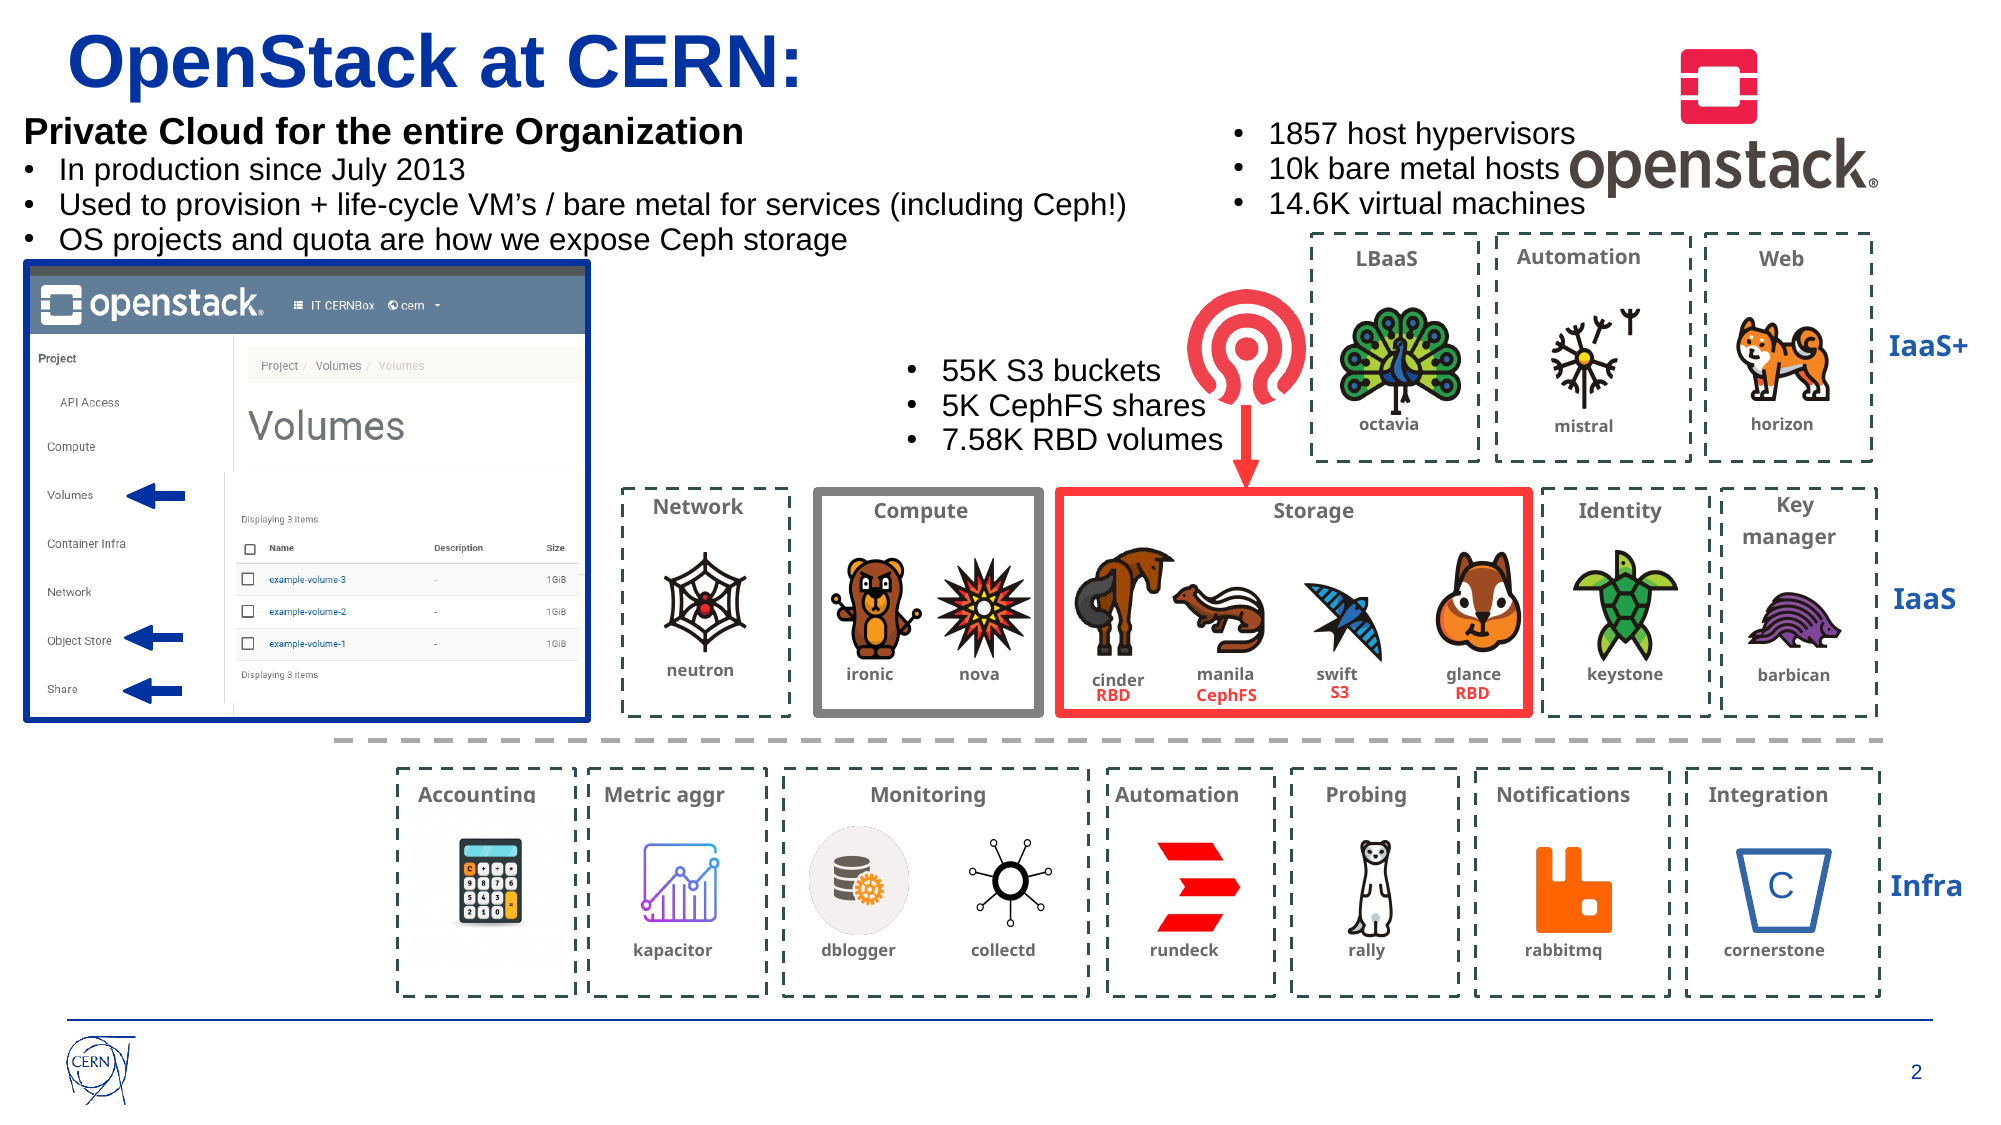

OpenStack at CERN:
Private Cloud for the entire Organization
In production since July 2013
Used to provision + life-cycle VM’s / bare metal for services (including Ceph!)
OS projects and quota are how we expose Ceph storage
1857 host hypervisors
10k bare metal hosts
14.6K virtual machines
Automation
LBaaS
Web
IaaS+
55K S3 buckets
5K CephFS shares
7.58K RBD volumes
octavia
horizon
mistral
Key
Network
Compute
Storage
Identity
manager
IaaS
neutron
ironic
nova
manila
swift
glance
keystone
barbican
cinder
 S3
RBD
RBD
CephFS
Accounting
Metric aggr
Monitoring
Automation
Probing
Notiﬁcations
Integration
C
Infra
reporter
kapacitor
dblogger
rundeck
rally
rabbitmq
cornerstone
collectd
2